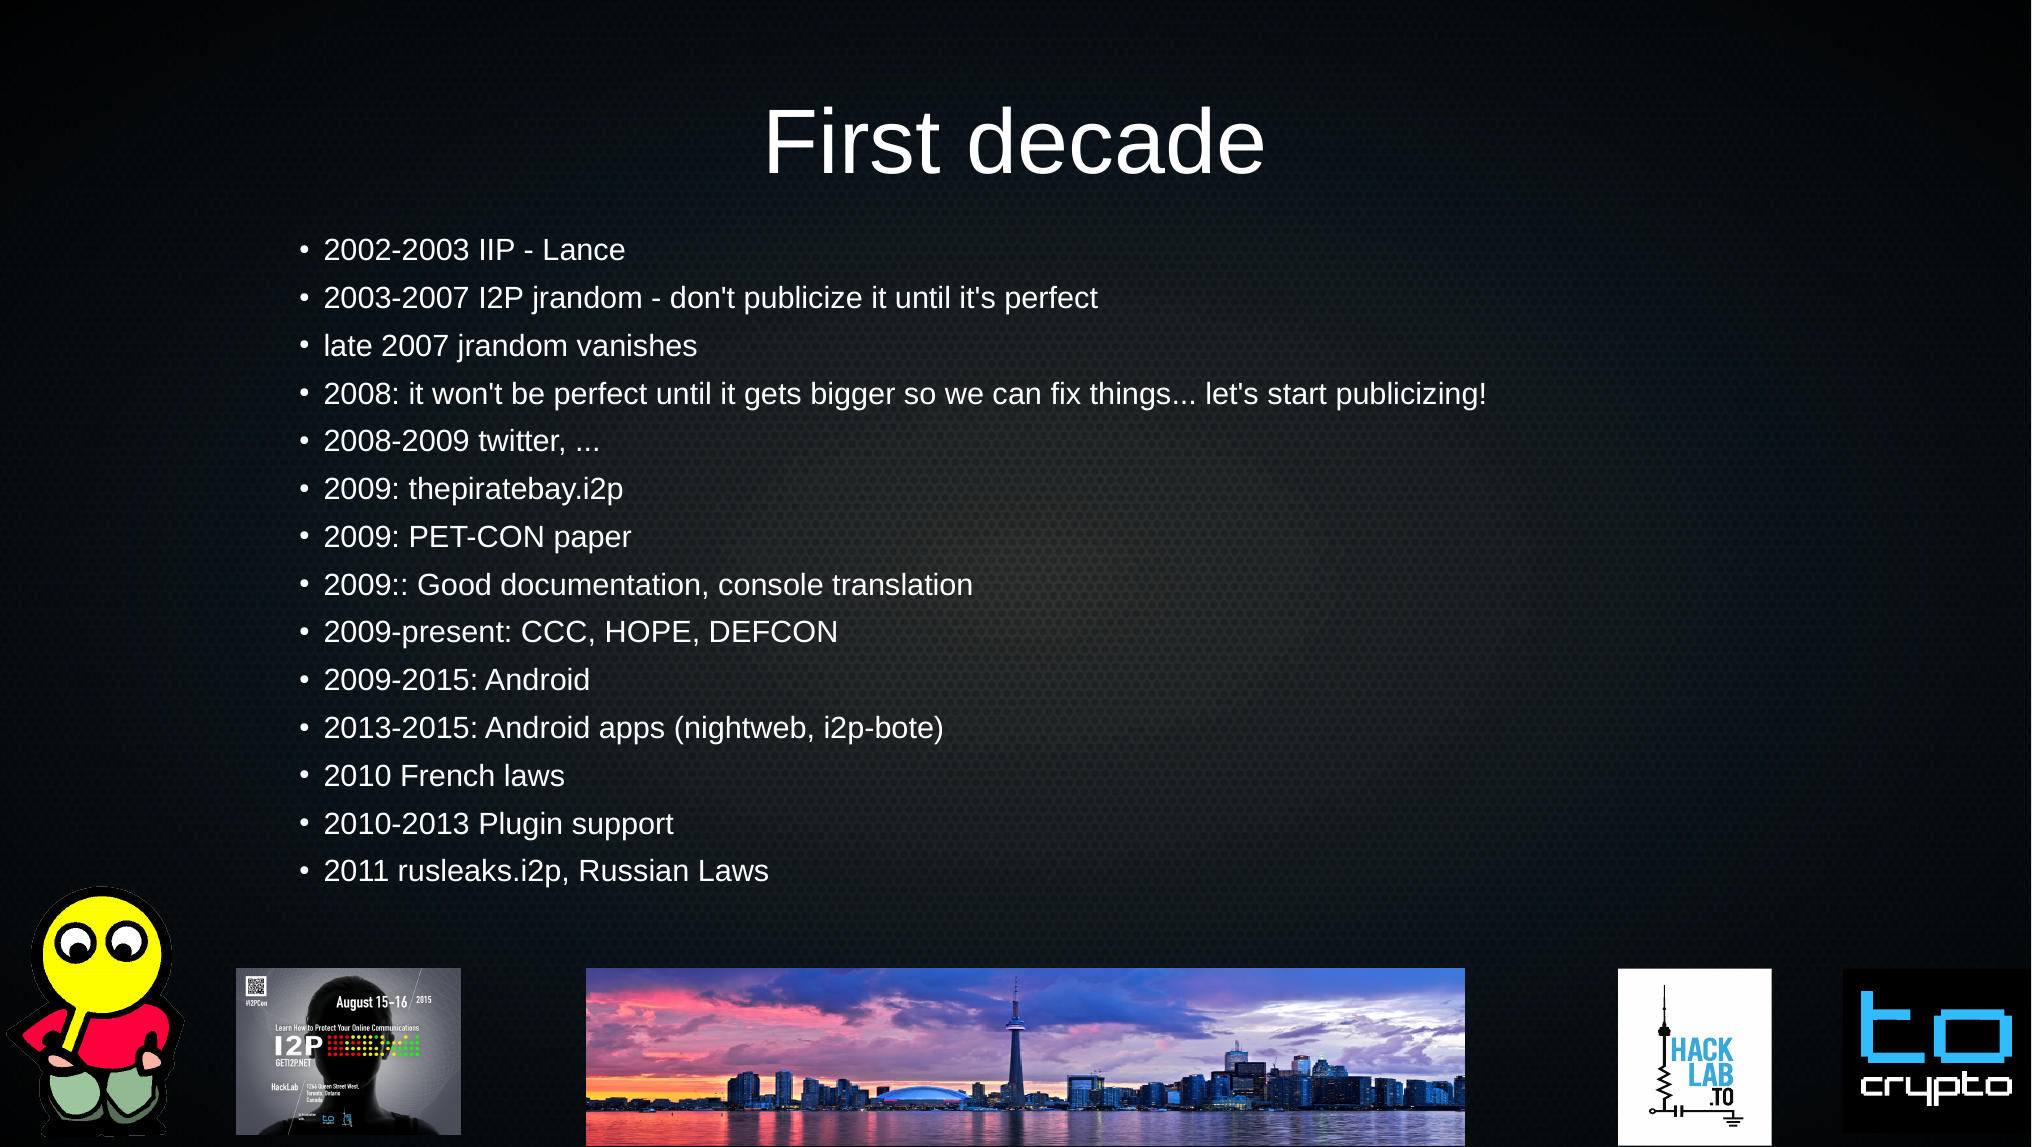

# First decade
2002-2003 IIP - Lance
2003-2007 I2P jrandom - don't publicize it until it's perfect
late 2007 jrandom vanishes
2008: it won't be perfect until it gets bigger so we can fix things... let's start publicizing!
2008-2009 twitter, ...
2009: thepiratebay.i2p
2009: PET-CON paper
2009:: Good documentation, console translation
2009-present: CCC, HOPE, DEFCON
2009-2015: Android
2013-2015: Android apps (nightweb, i2p-bote)
2010 French laws
2010-2013 Plugin support
2011 rusleaks.i2p, Russian Laws
11